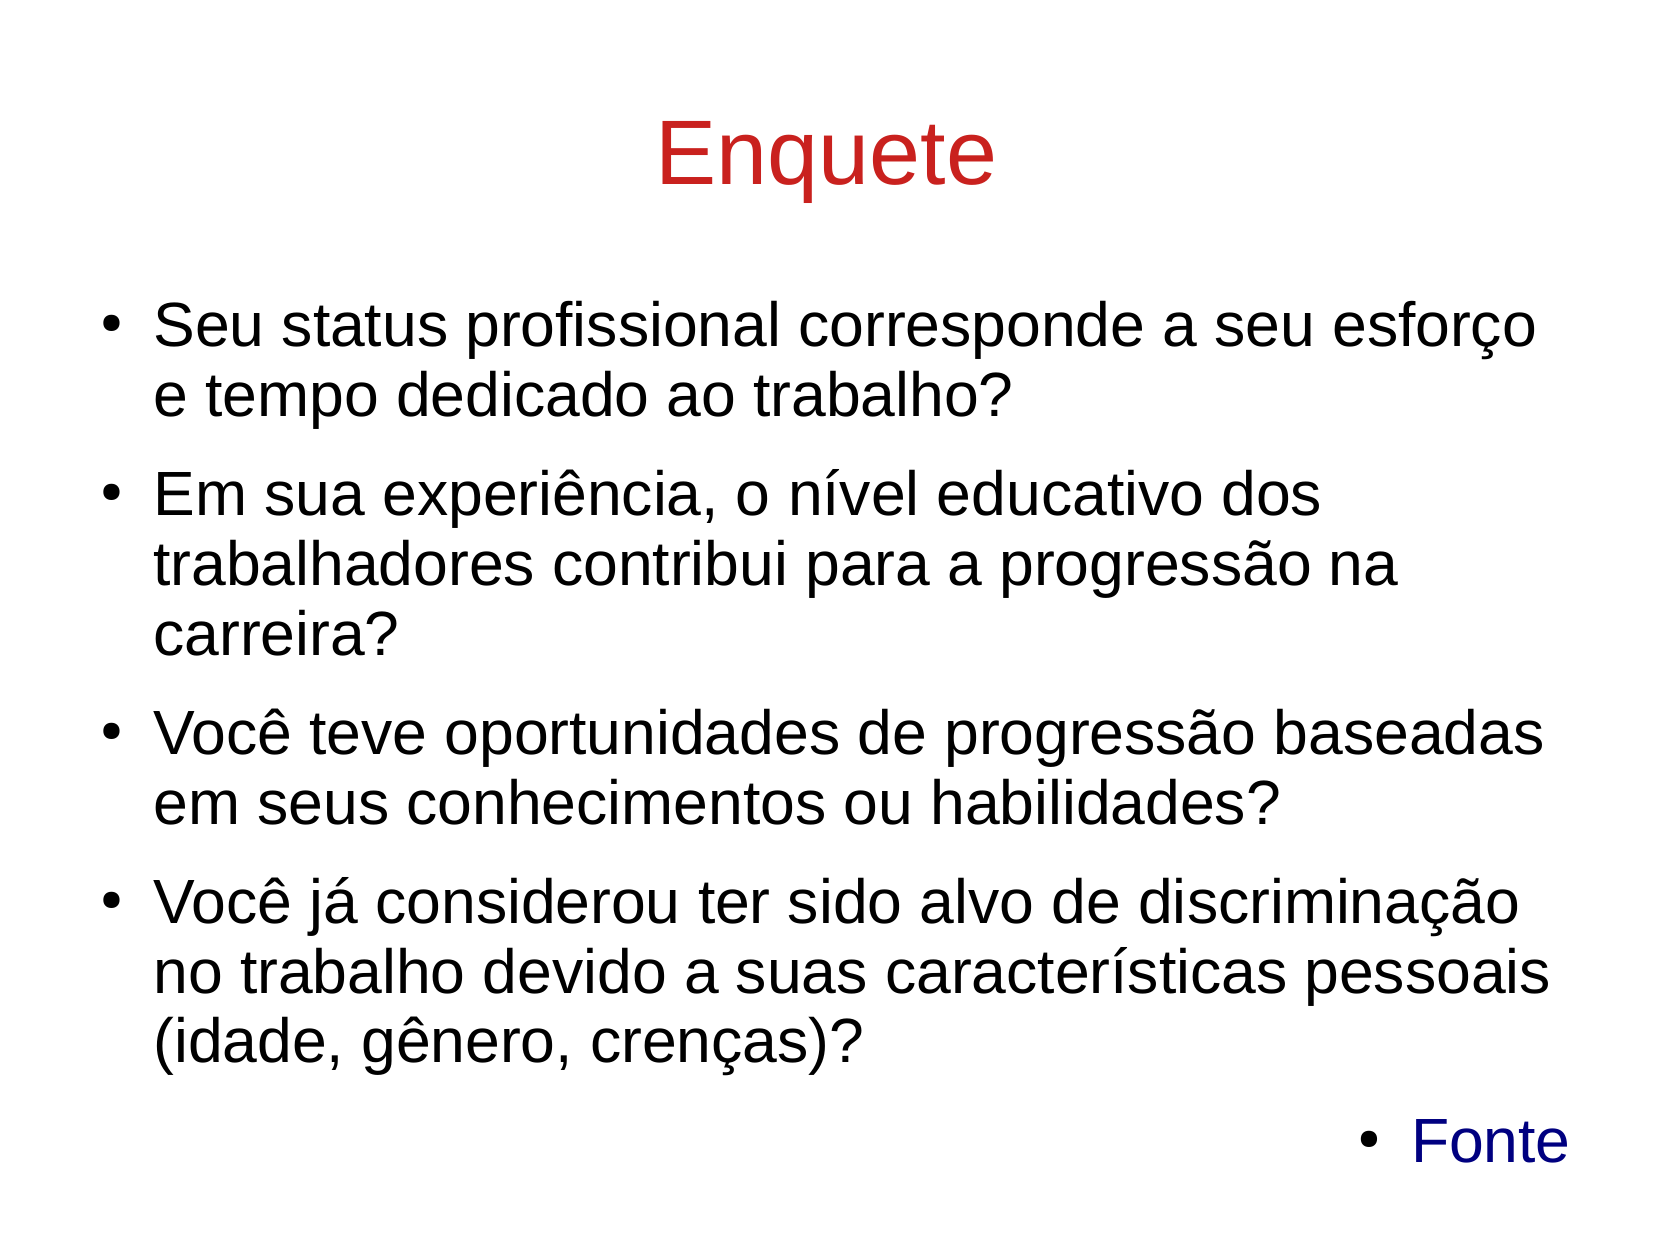

# Enquete
Seu status profissional corresponde a seu esforço e tempo dedicado ao trabalho?
Em sua experiência, o nível educativo dos trabalhadores contribui para a progressão na carreira?
Você teve oportunidades de progressão baseadas em seus conhecimentos ou habilidades?
Você já considerou ter sido alvo de discriminação no trabalho devido a suas características pessoais (idade, gênero, crenças)?
Fonte